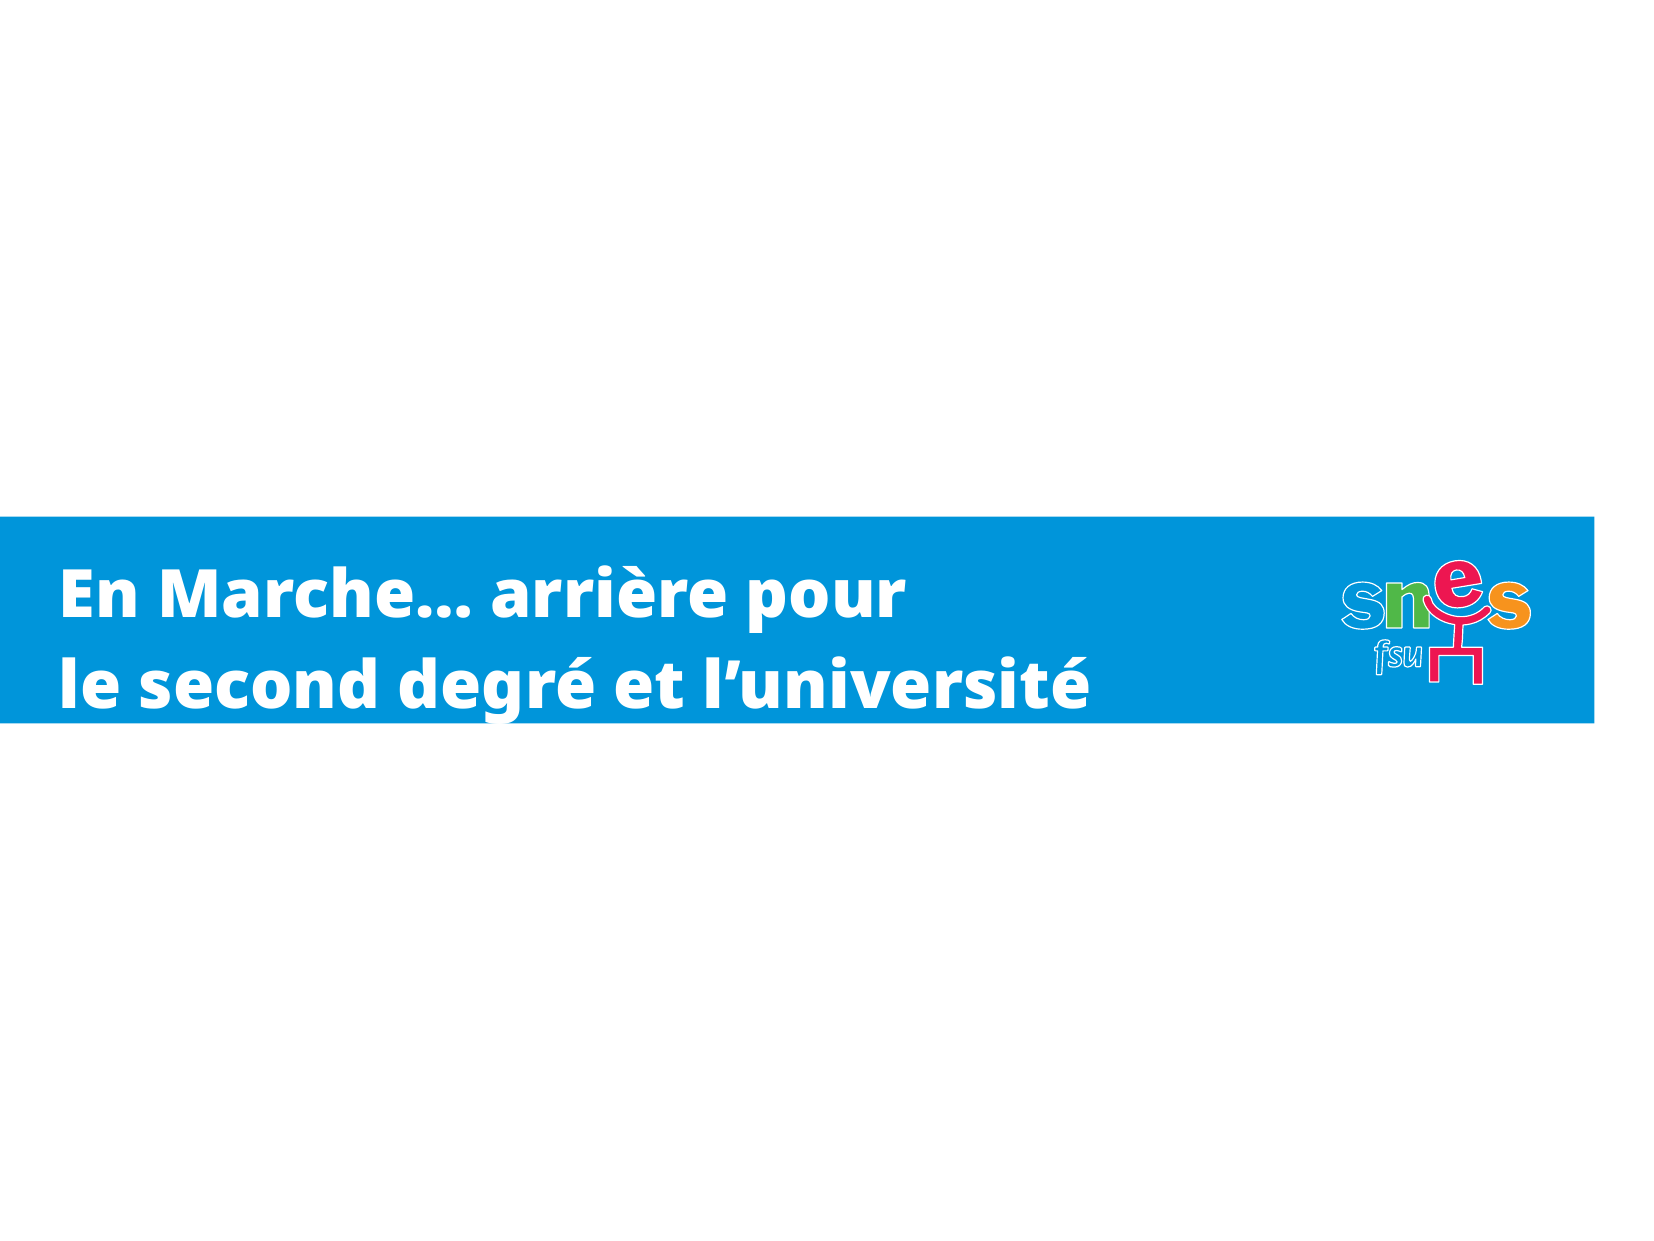

# En Marche… arrière pour le second degré et l’université